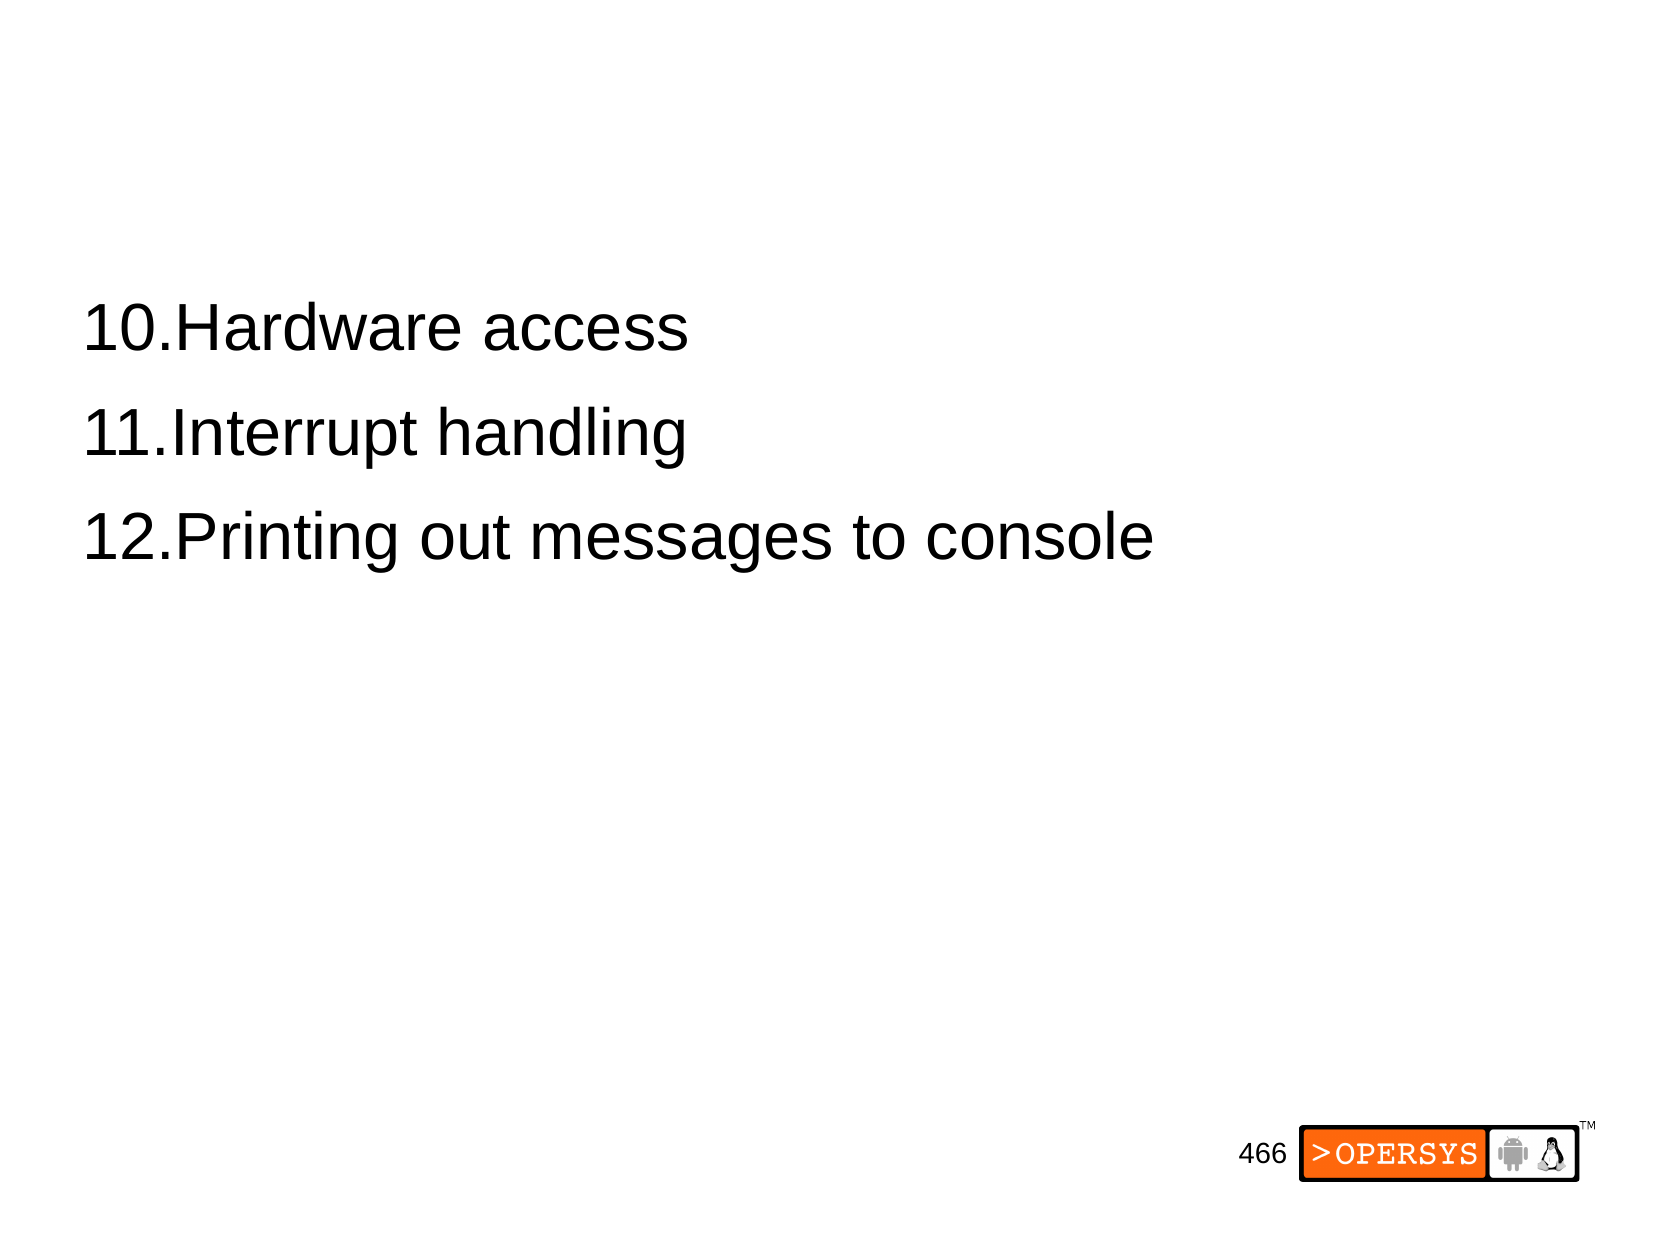

# Hardware access
Interrupt handling
Printing out messages to console